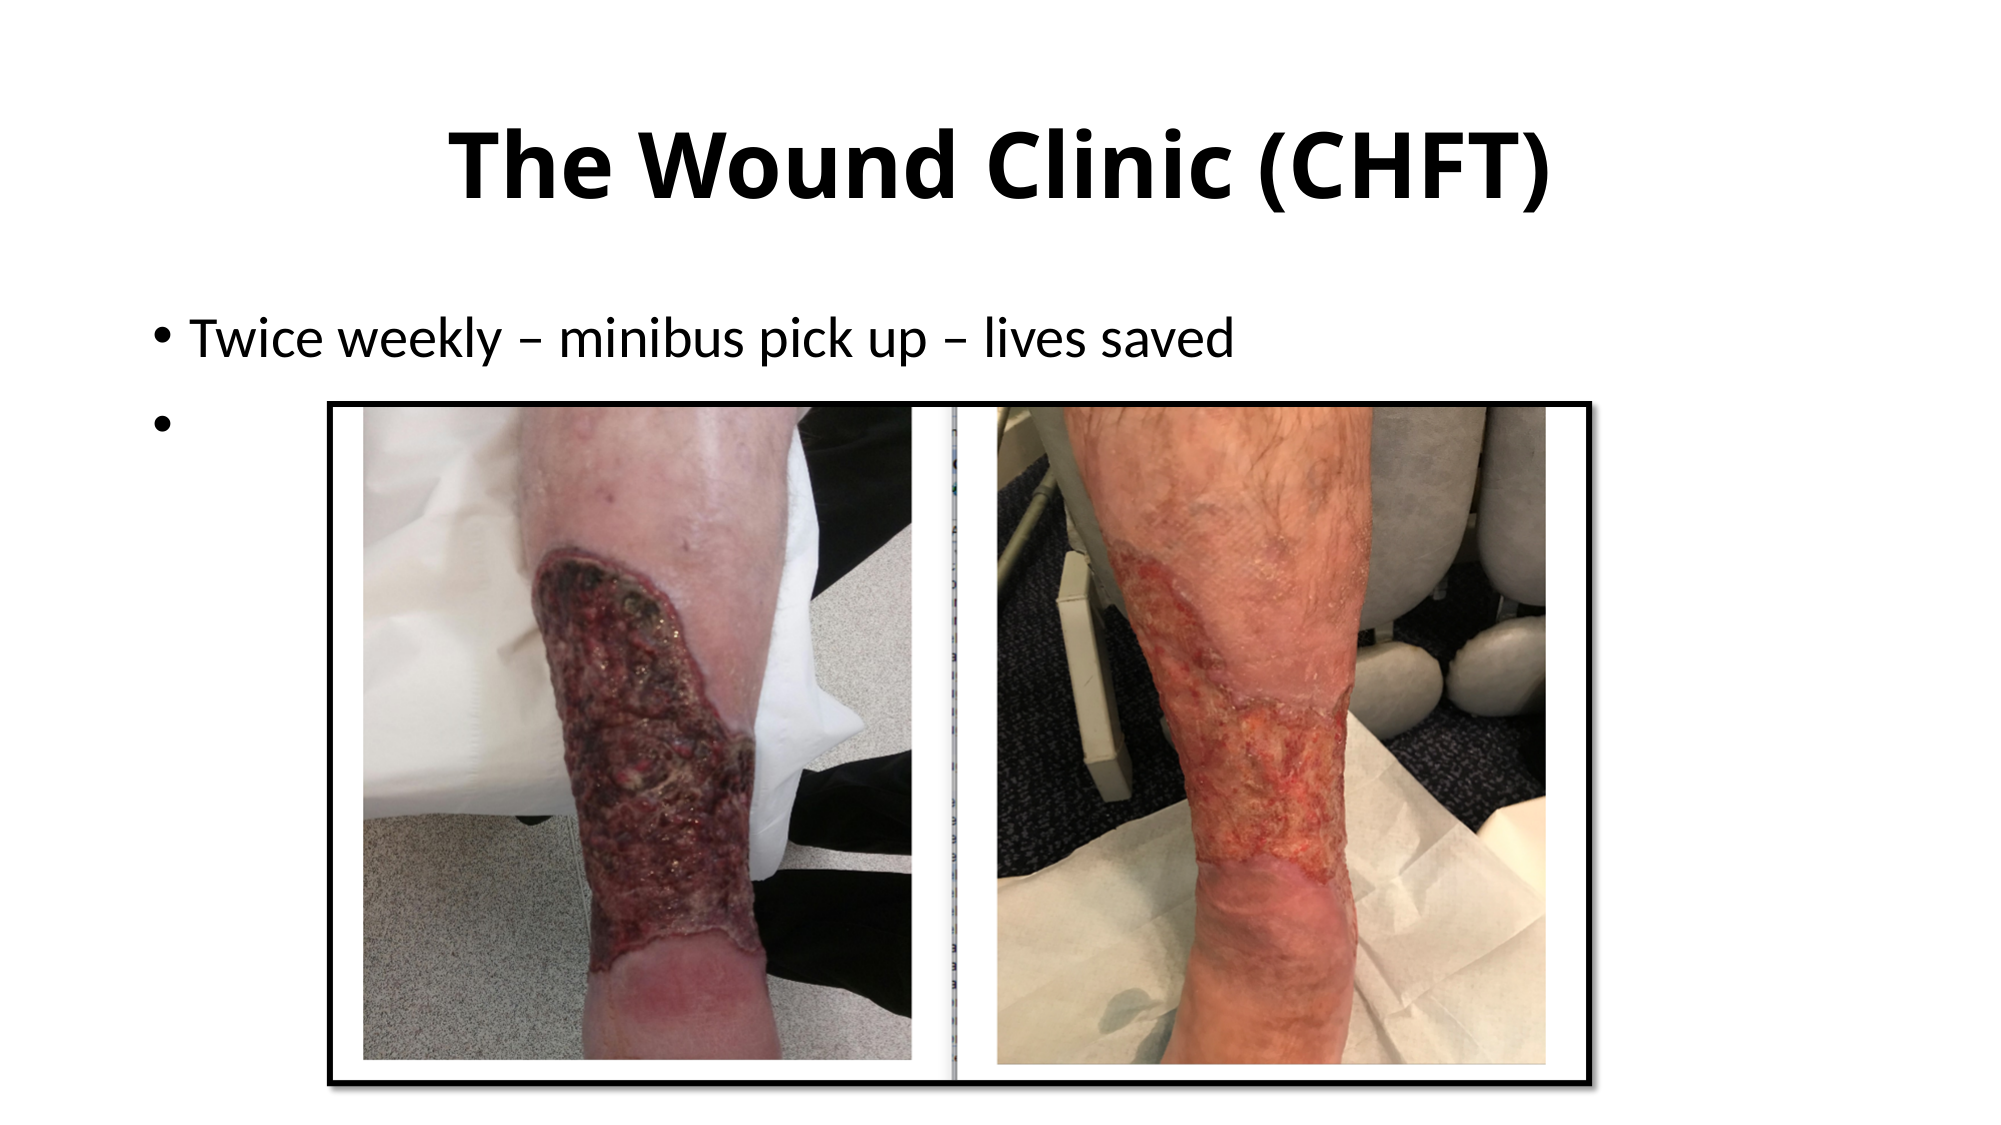

# The Wound Clinic (CHFT)
Twice weekly – minibus pick up – lives saved